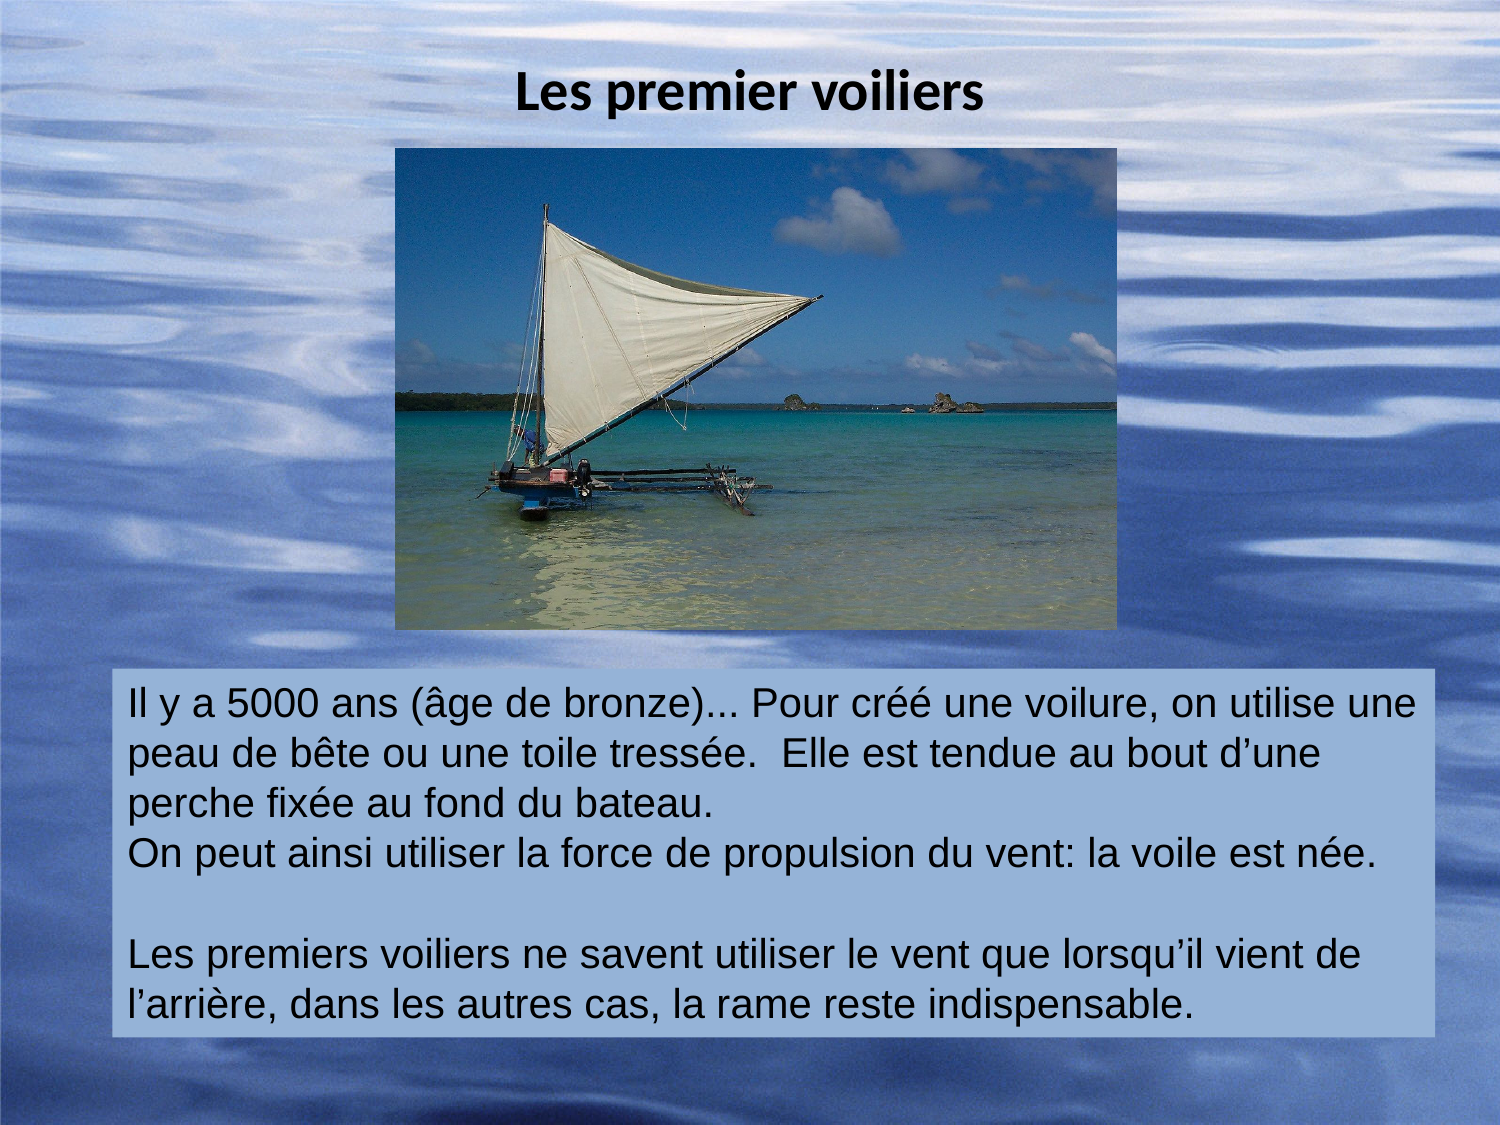

# Les premier voiliers
Il y a 5000 ans (âge de bronze)... Pour créé une voilure, on utilise une peau de bête ou une toile tressée. Elle est tendue au bout d’une perche fixée au fond du bateau.
On peut ainsi utiliser la force de propulsion du vent: la voile est née.
Les premiers voiliers ne savent utiliser le vent que lorsqu’il vient de l’arrière, dans les autres cas, la rame reste indispensable.